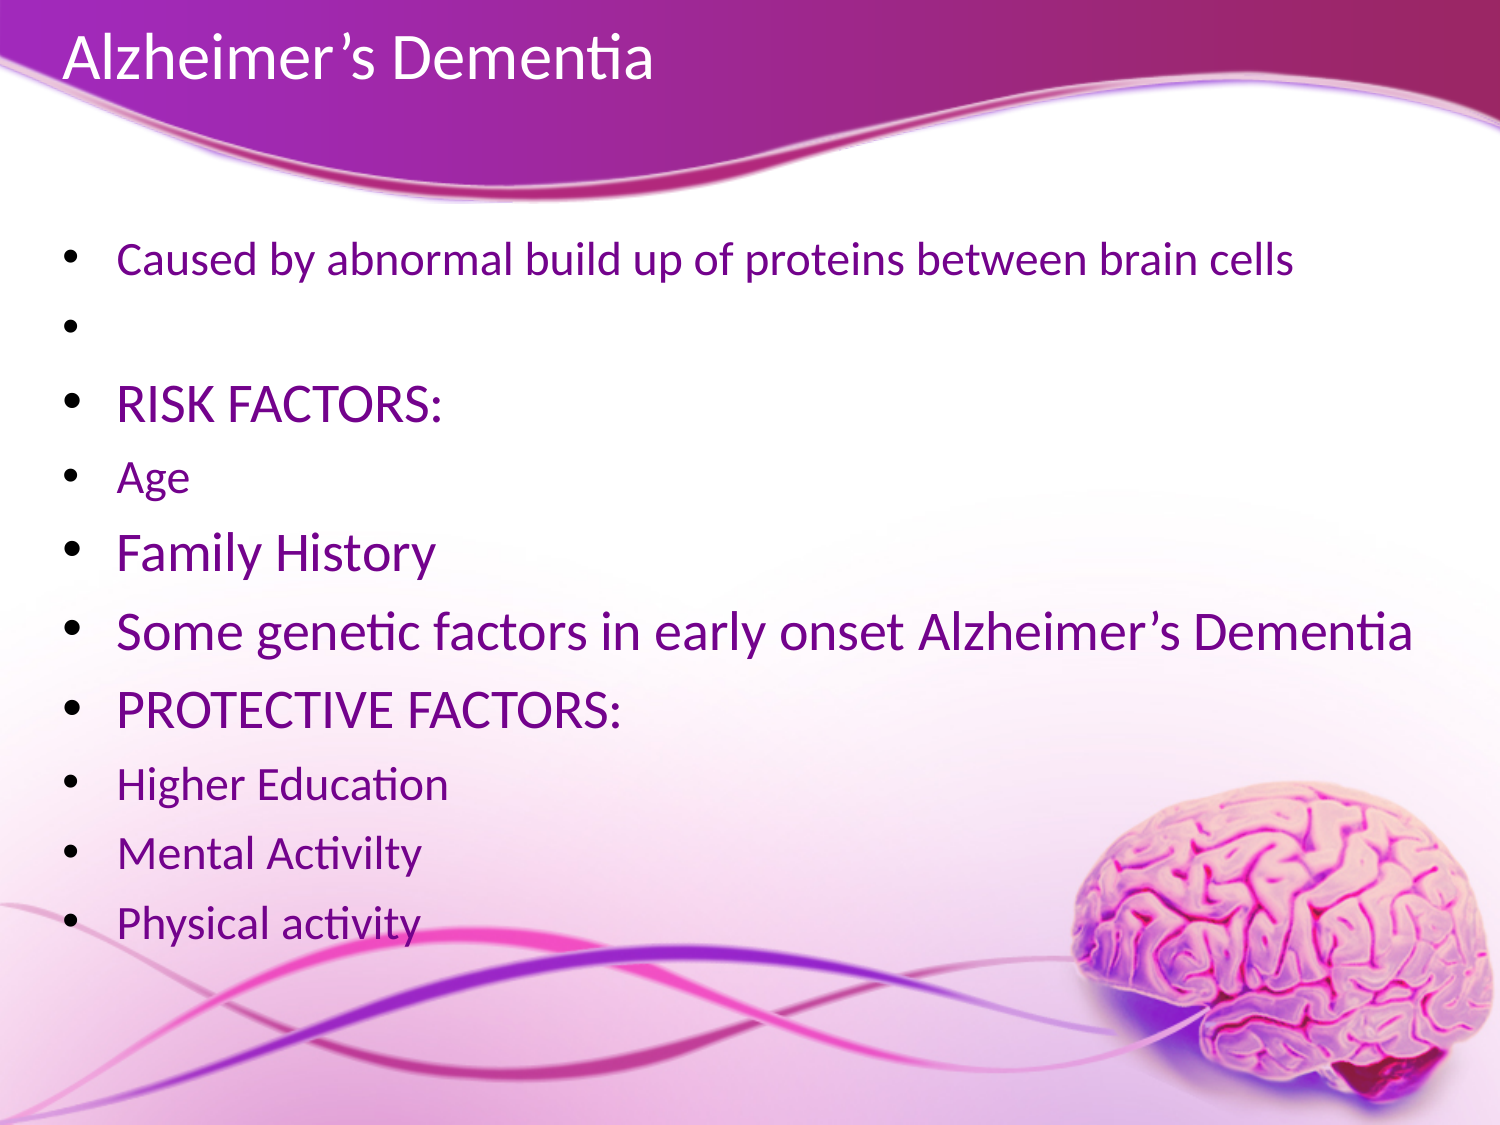

# Alzheimer’s Dementia
Caused by abnormal build up of proteins between brain cells
RISK FACTORS:
Age
Family History
Some genetic factors in early onset Alzheimer’s Dementia
PROTECTIVE FACTORS:
Higher Education
Mental Activilty
Physical activity